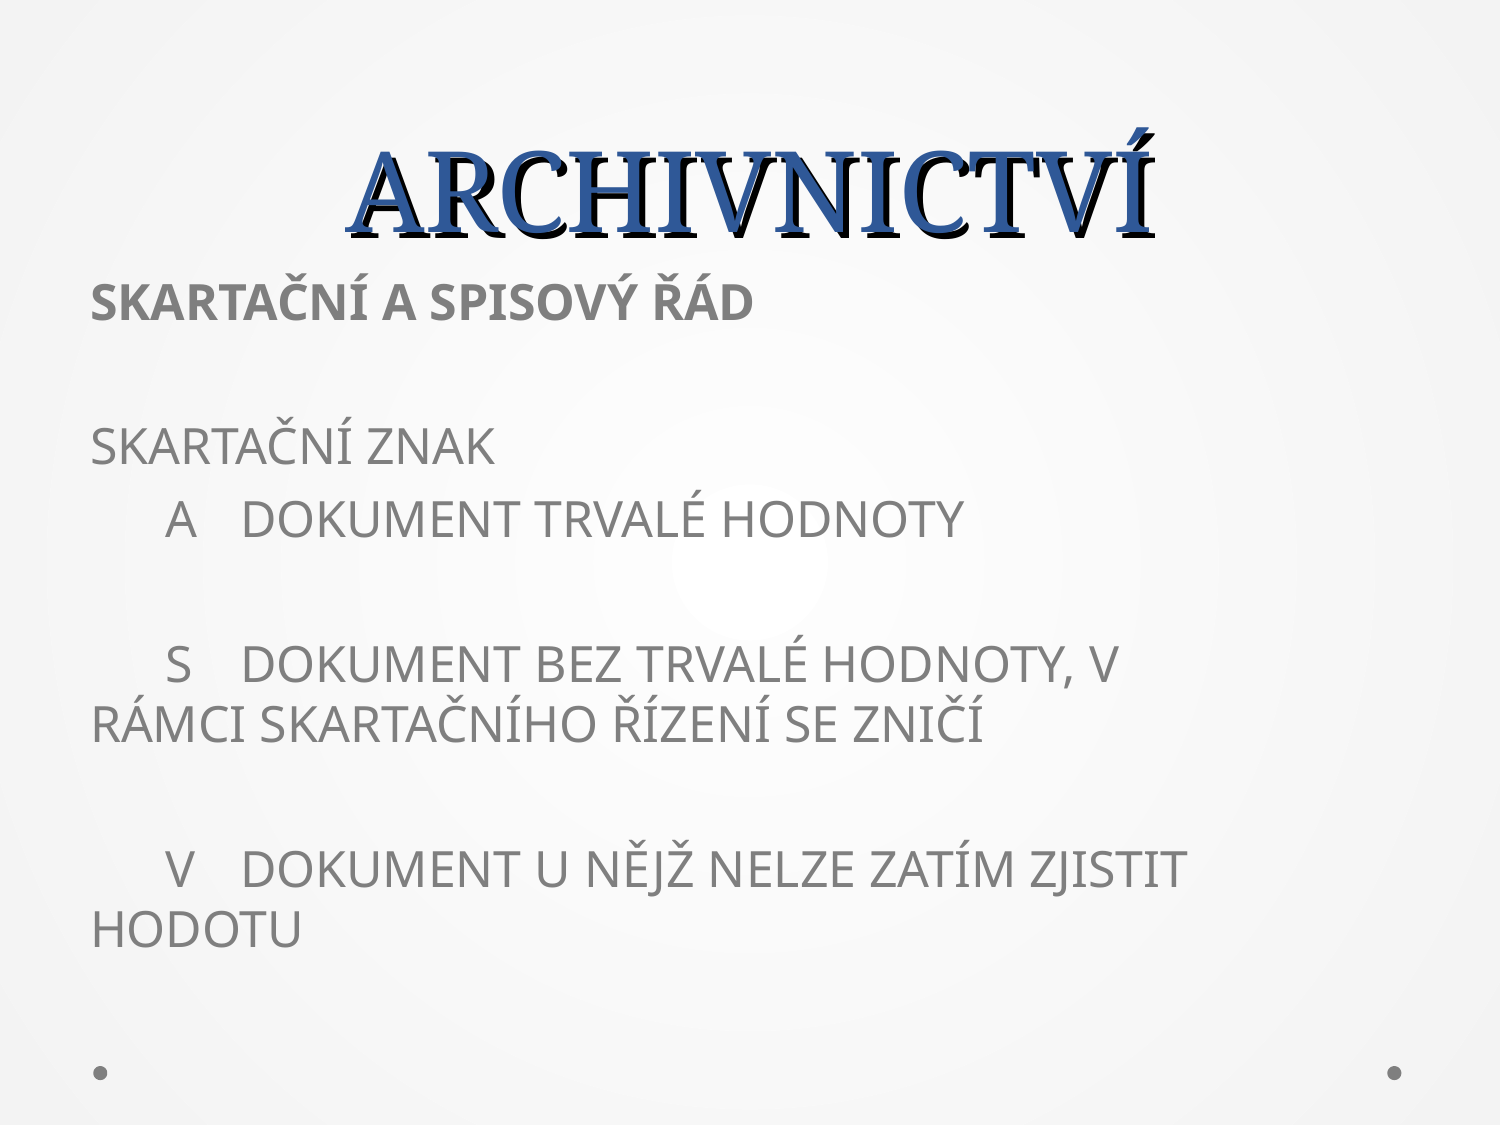

# ARCHIVNICTVÍ
SKARTAČNÍ A SPISOVÝ ŘÁD
SKARTAČNÍ ZNAK
	A 	DOKUMENT TRVALÉ HODNOTY
	S	DOKUMENT BEZ TRVALÉ HODNOTY, V 			RÁMCI SKARTAČNÍHO ŘÍZENÍ SE ZNIČÍ
	V	DOKUMENT U NĚJŽ NELZE ZATÍM ZJISTIT 		HODOTU